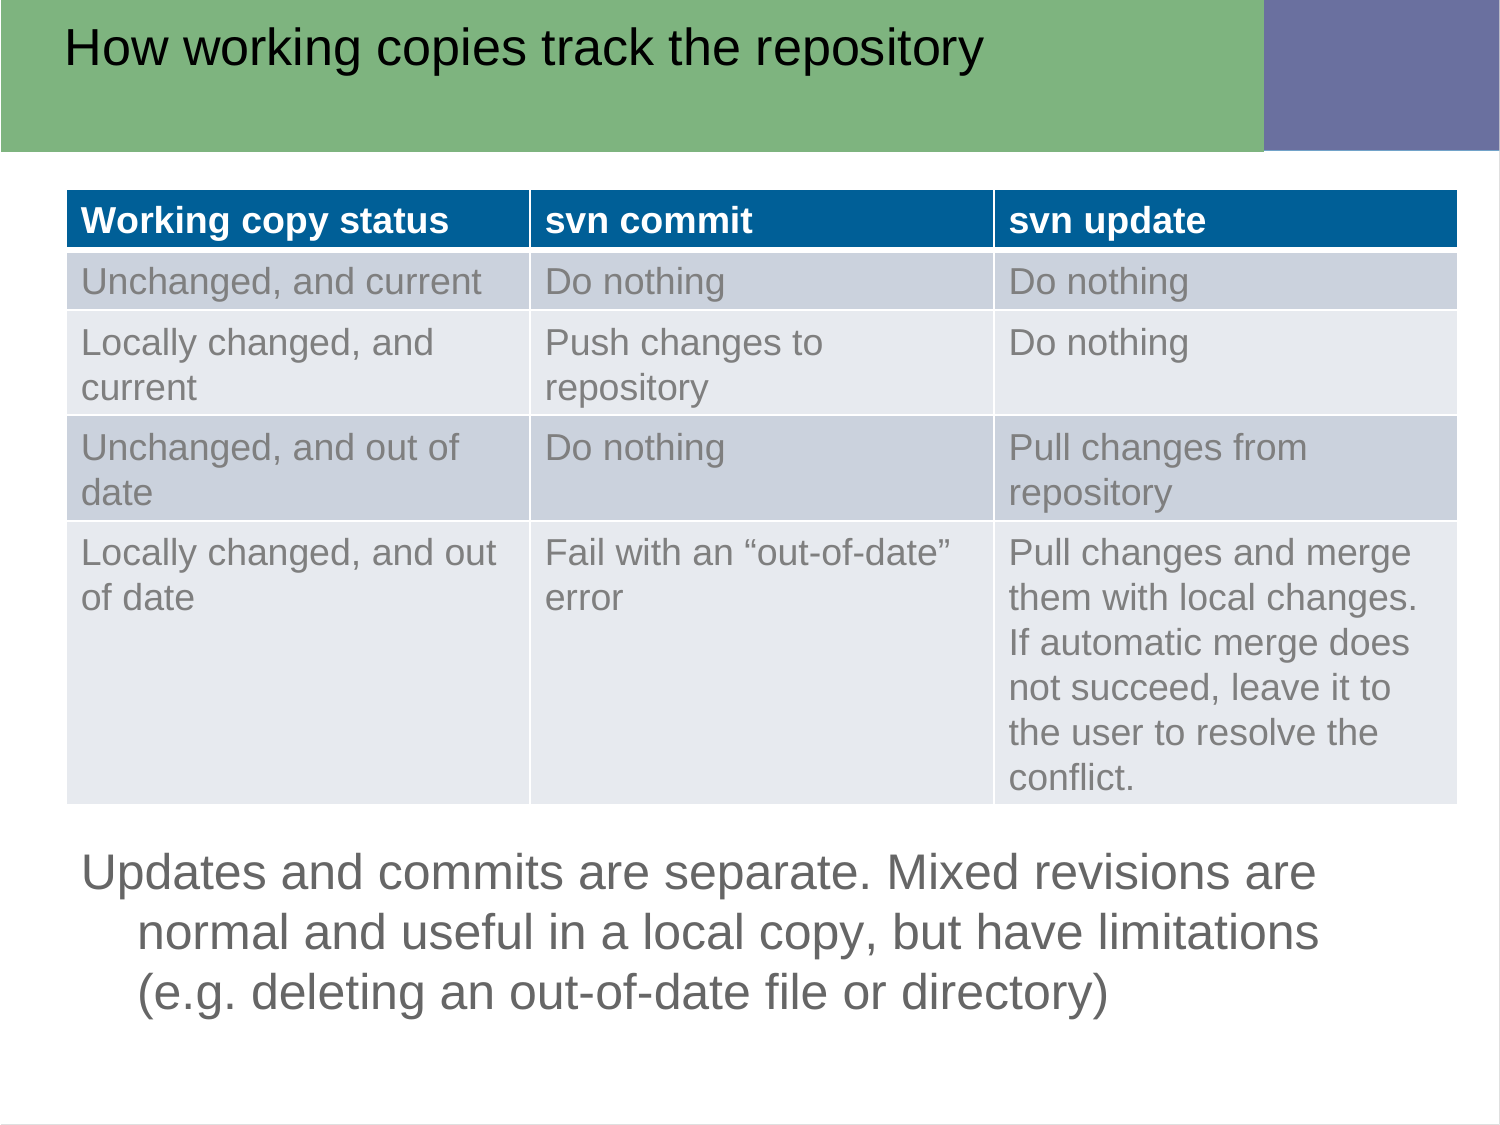

# How working copies track the repository
Working copy status
svn commit
svn update
Unchanged, and current
Do nothing
Do nothing
Locally changed, and current
Push changes to repository
Do nothing
Unchanged, and out of date
Do nothing
Pull changes from repository
Locally changed, and out of date
Fail with an “out-of-date” error
Pull changes and merge them with local changes. If automatic merge does not succeed, leave it to the user to resolve the conflict.
Updates and commits are separate. Mixed revisions are normal and useful in a local copy, but have limitations (e.g. deleting an out-of-date file or directory)